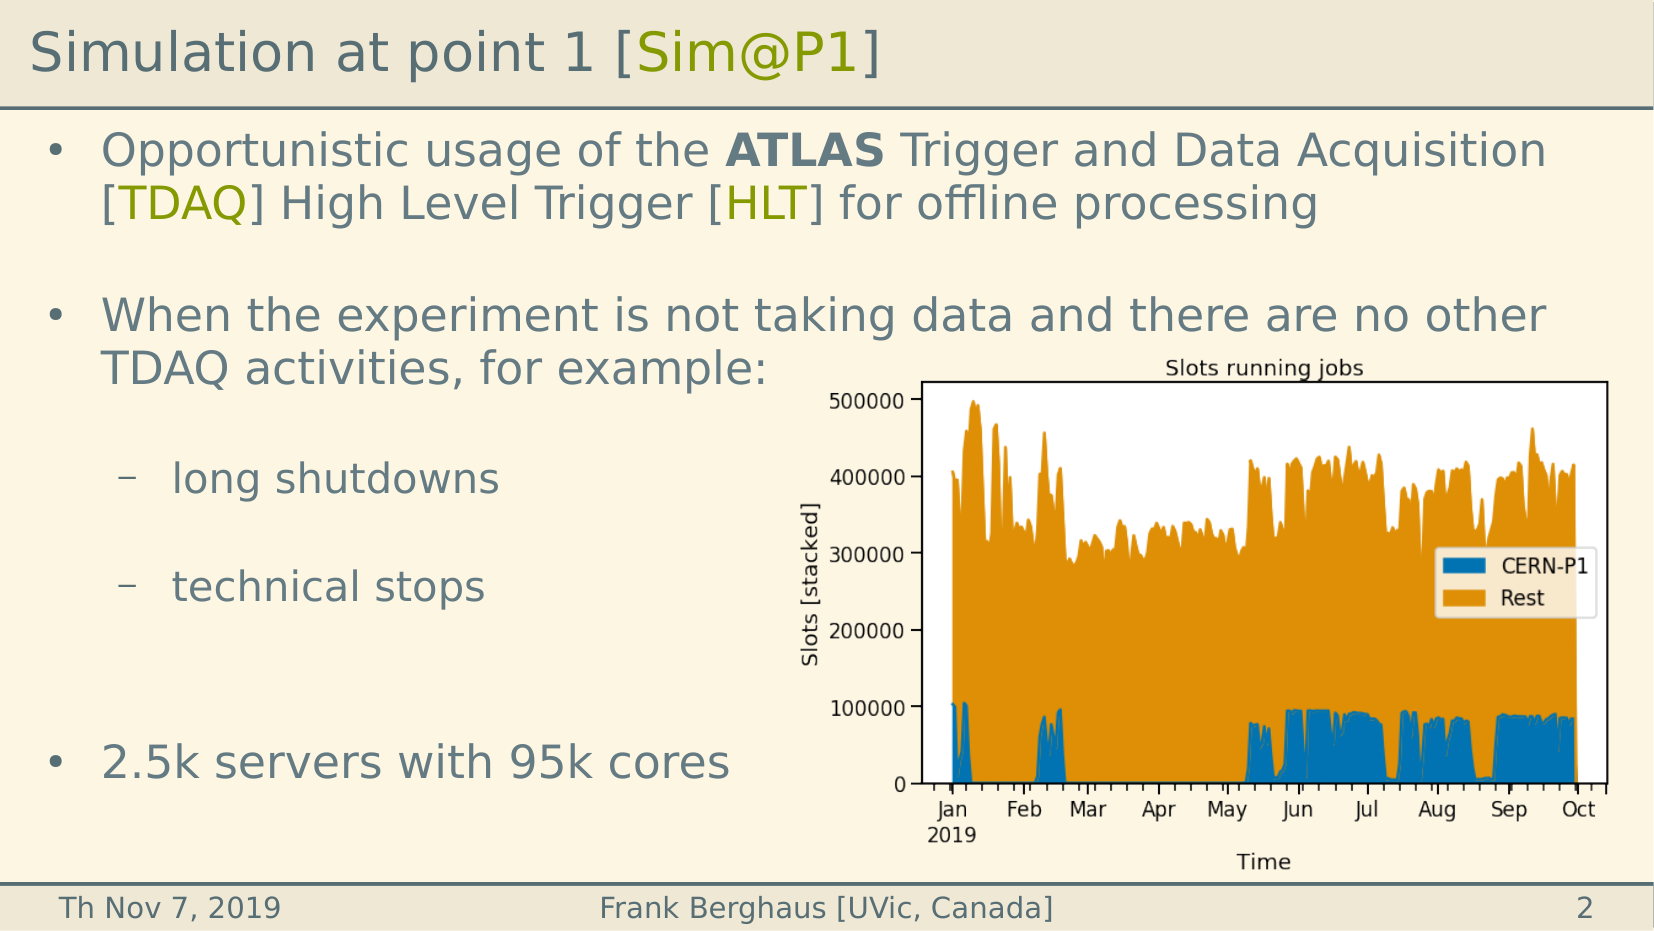

# Simulation at point 1 [Sim@P1]
Opportunistic usage of the ATLAS Trigger and Data Acquisition [TDAQ] High Level Trigger [HLT] for offline processing
When the experiment is not taking data and there are no other TDAQ activities, for example:
long shutdowns
technical stops
2.5k servers with 95k cores
Th Nov 7, 2019
Frank Berghaus [UVic, Canada]
2